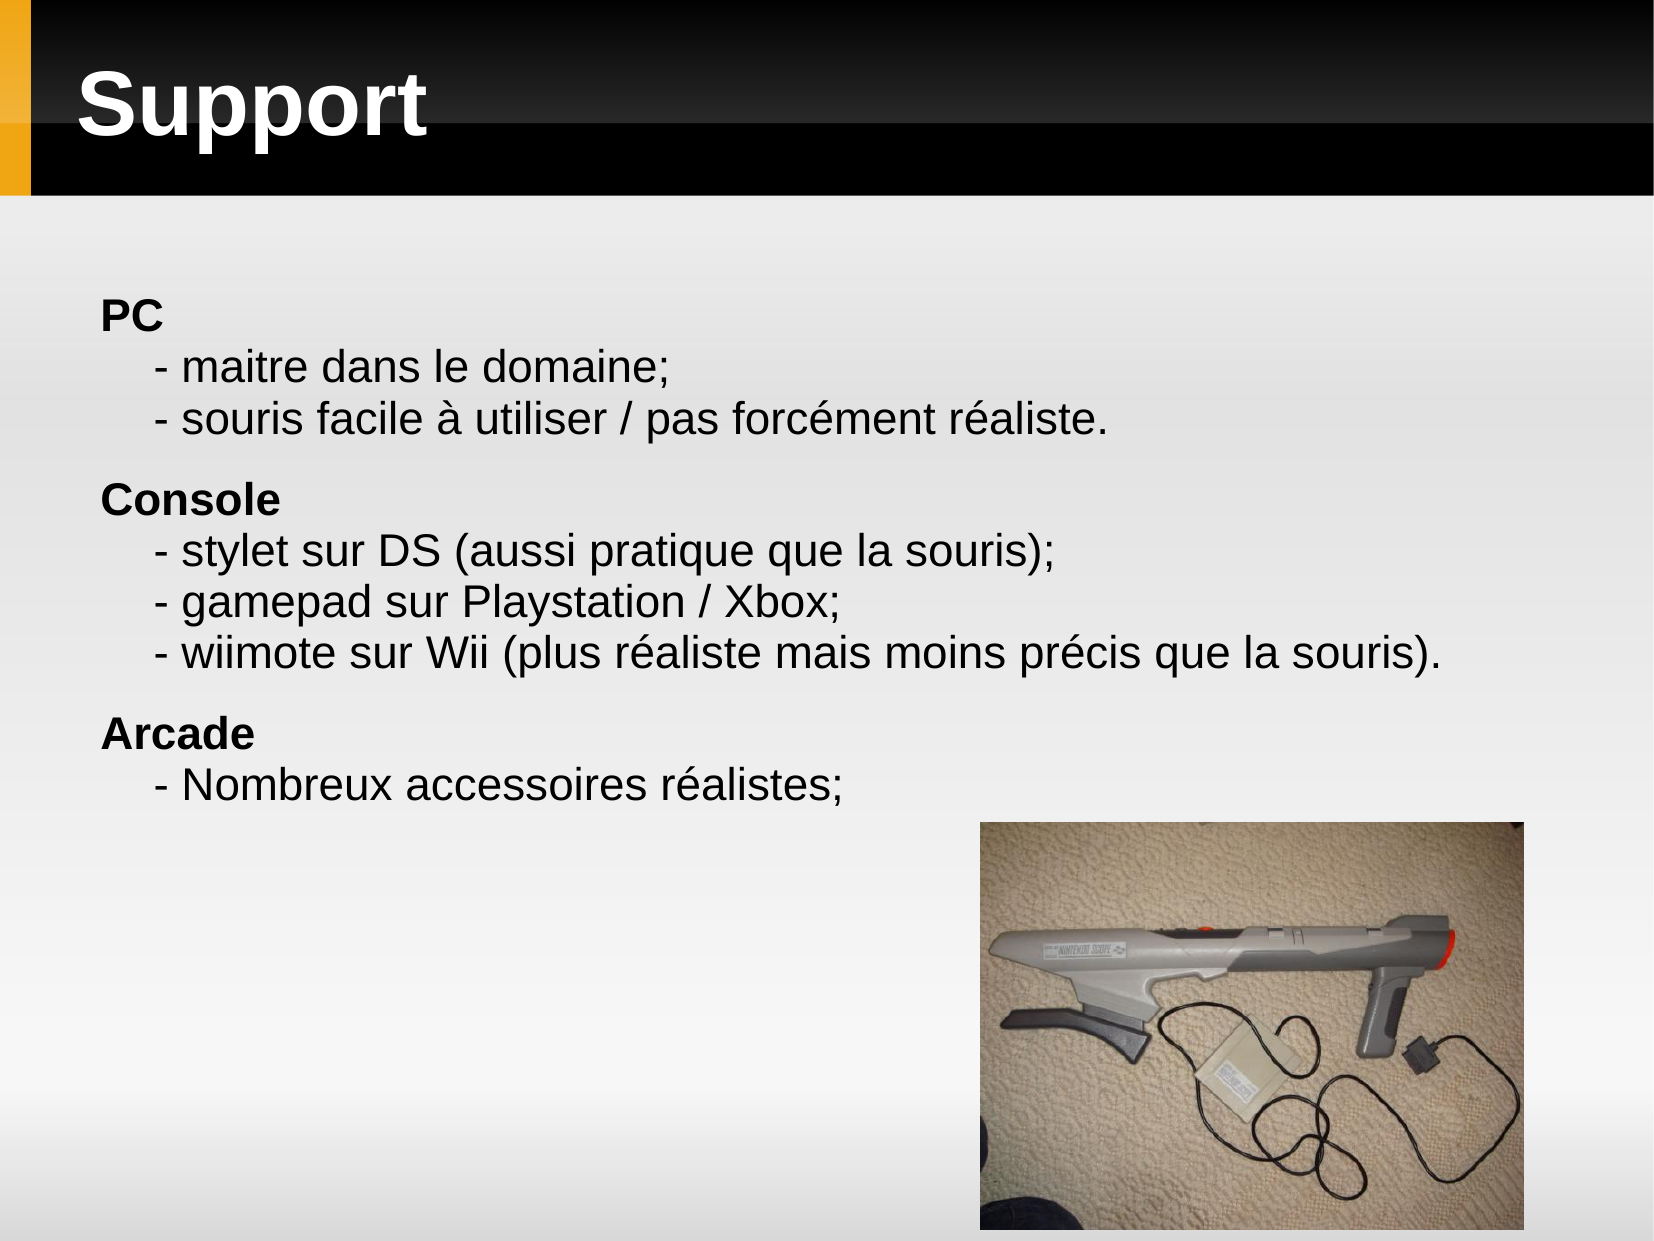

# Support
PC
- maitre dans le domaine;
- souris facile à utiliser / pas forcément réaliste.
Console
- stylet sur DS (aussi pratique que la souris);
- gamepad sur Playstation / Xbox;
- wiimote sur Wii (plus réaliste mais moins précis que la souris).
Arcade
- Nombreux accessoires réalistes;